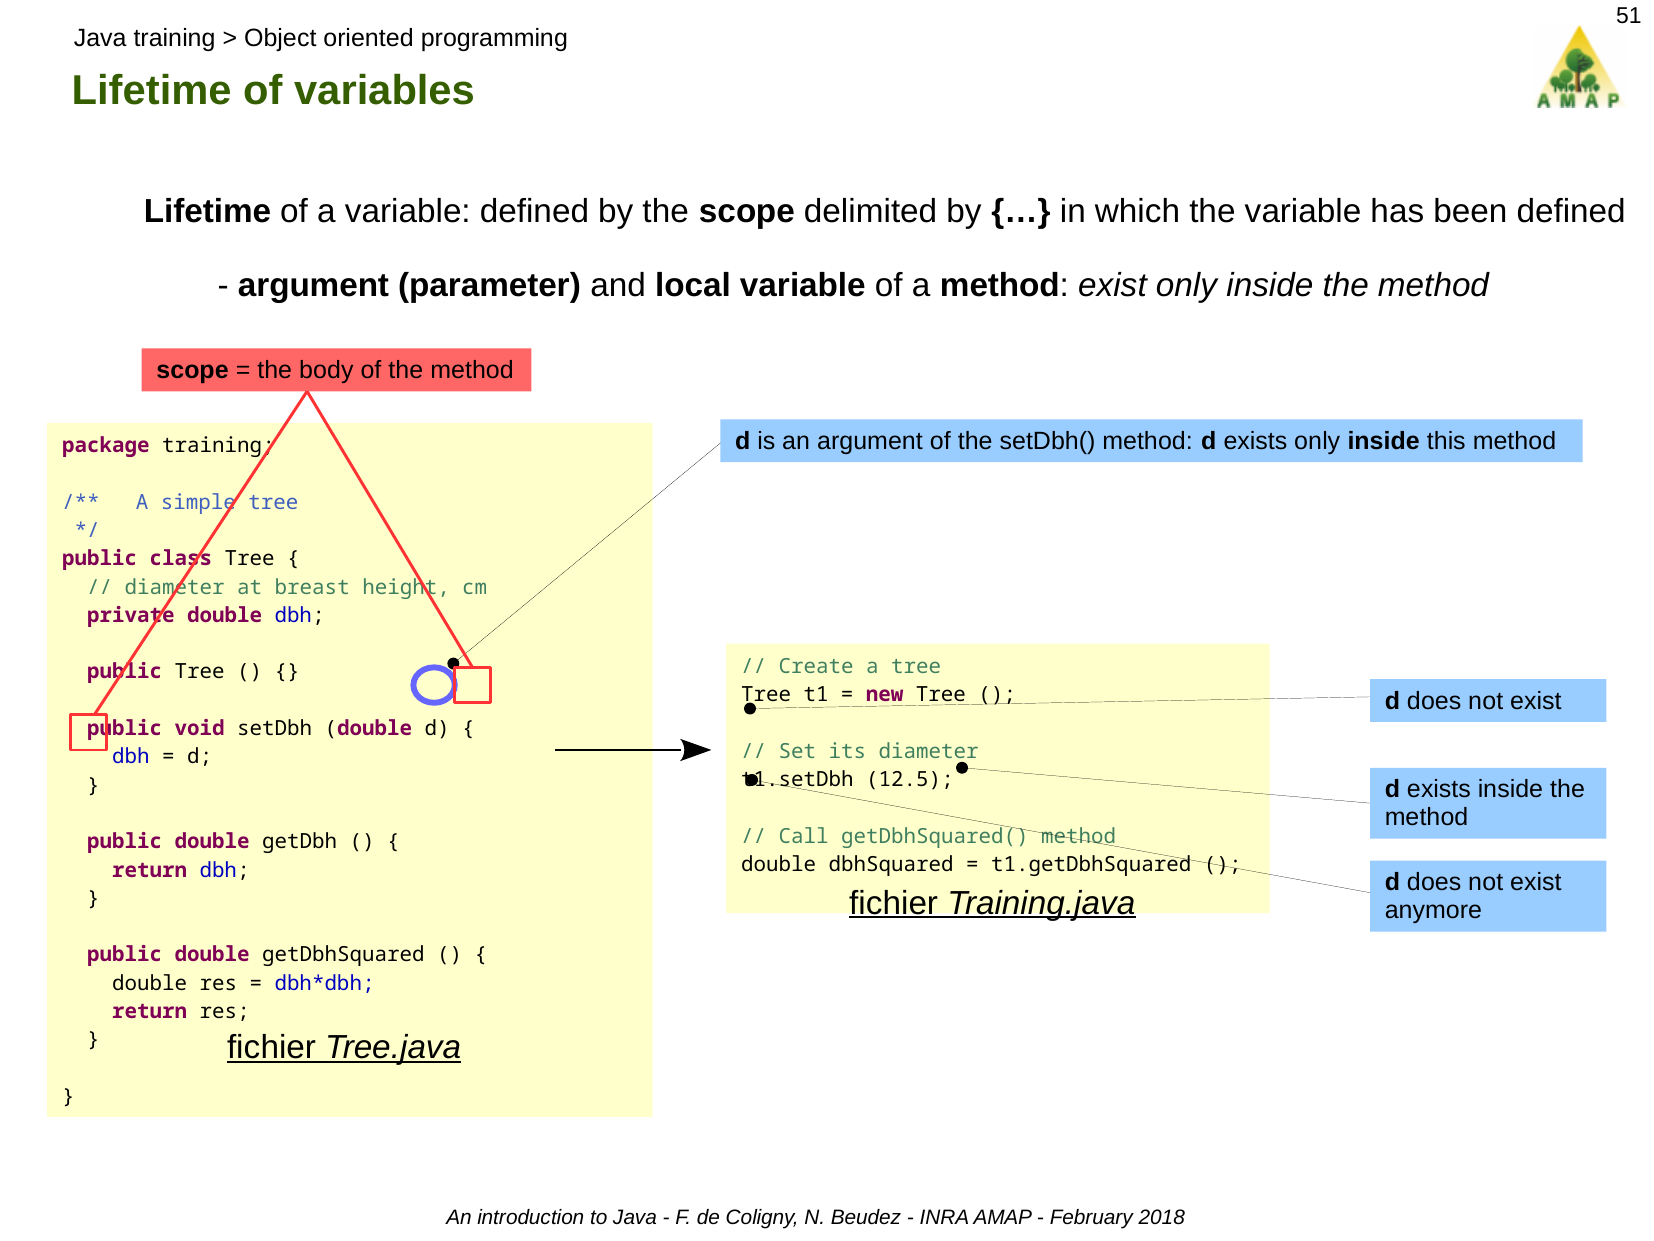

51
Java training > Object oriented programming
Lifetime of variables
Lifetime of a variable: defined by the scope delimited by {…} in which the variable has been defined
	- argument (parameter) and local variable of a method: exist only inside the method
scope = the body of the method
d is an argument of the setDbh() method: d exists only inside this method
package training;
/**	A simple tree
 */
public class Tree {
 // diameter at breast height, cm
 private double dbh;
 public Tree () {}
 public void setDbh (double d) {
 dbh = d;
 }
 public double getDbh () {
 return dbh;
 }
 public double getDbhSquared () {
 double res = dbh*dbh;
 return res;
 }
}
// Create a tree
Tree t1 = new Tree ();
// Set its diameter
t1.setDbh (12.5);
// Call getDbhSquared() method
double dbhSquared = t1.getDbhSquared ();
d does not exist
d exists inside the method
d does not exist
anymore
fichier Training.java
fichier Tree.java